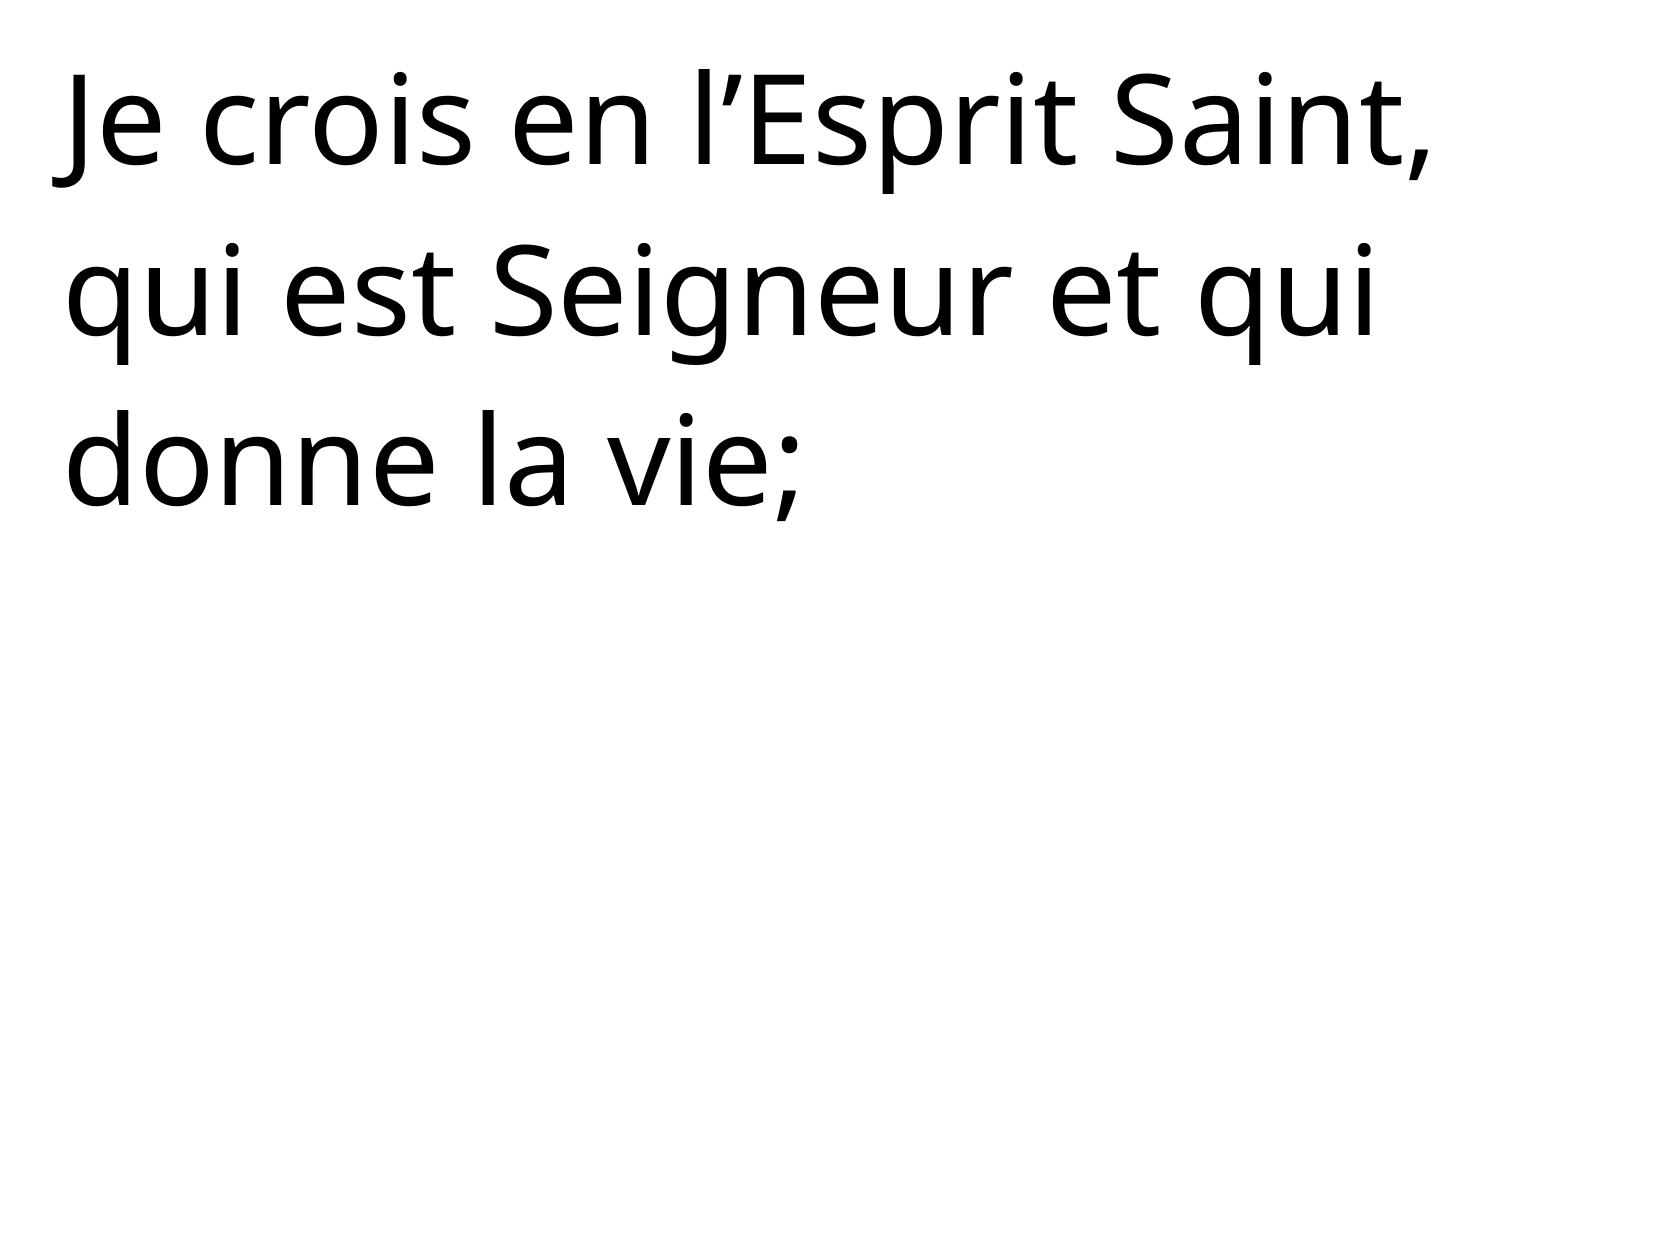

Je crois en l’Esprit Saint, qui est Seigneur et qui donne la vie;